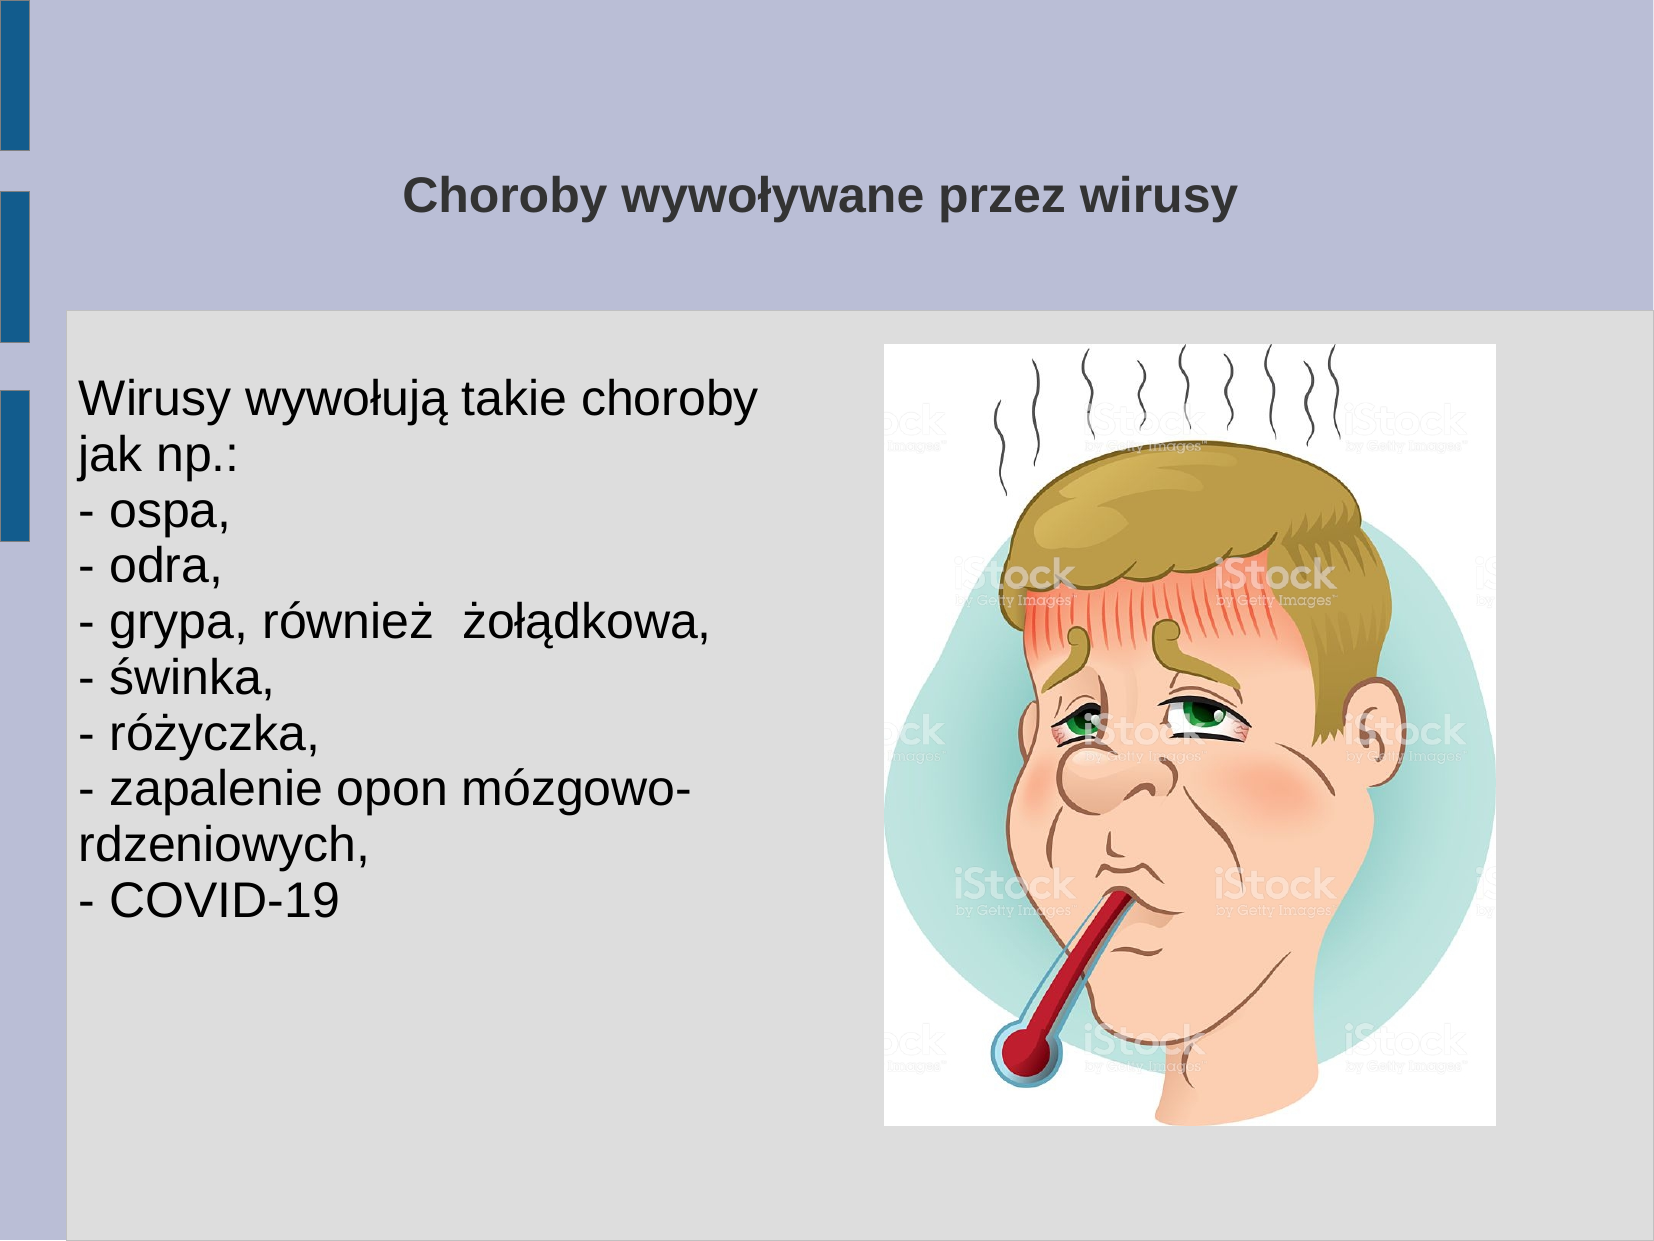

# Choroby wywoływane przez wirusy
Wirusy wywołują takie choroby jak np.:
- ospa,
- odra,
- grypa, również żołądkowa,
- świnka,
- różyczka,
- zapalenie opon mózgowo-rdzeniowych,
- COVID-19